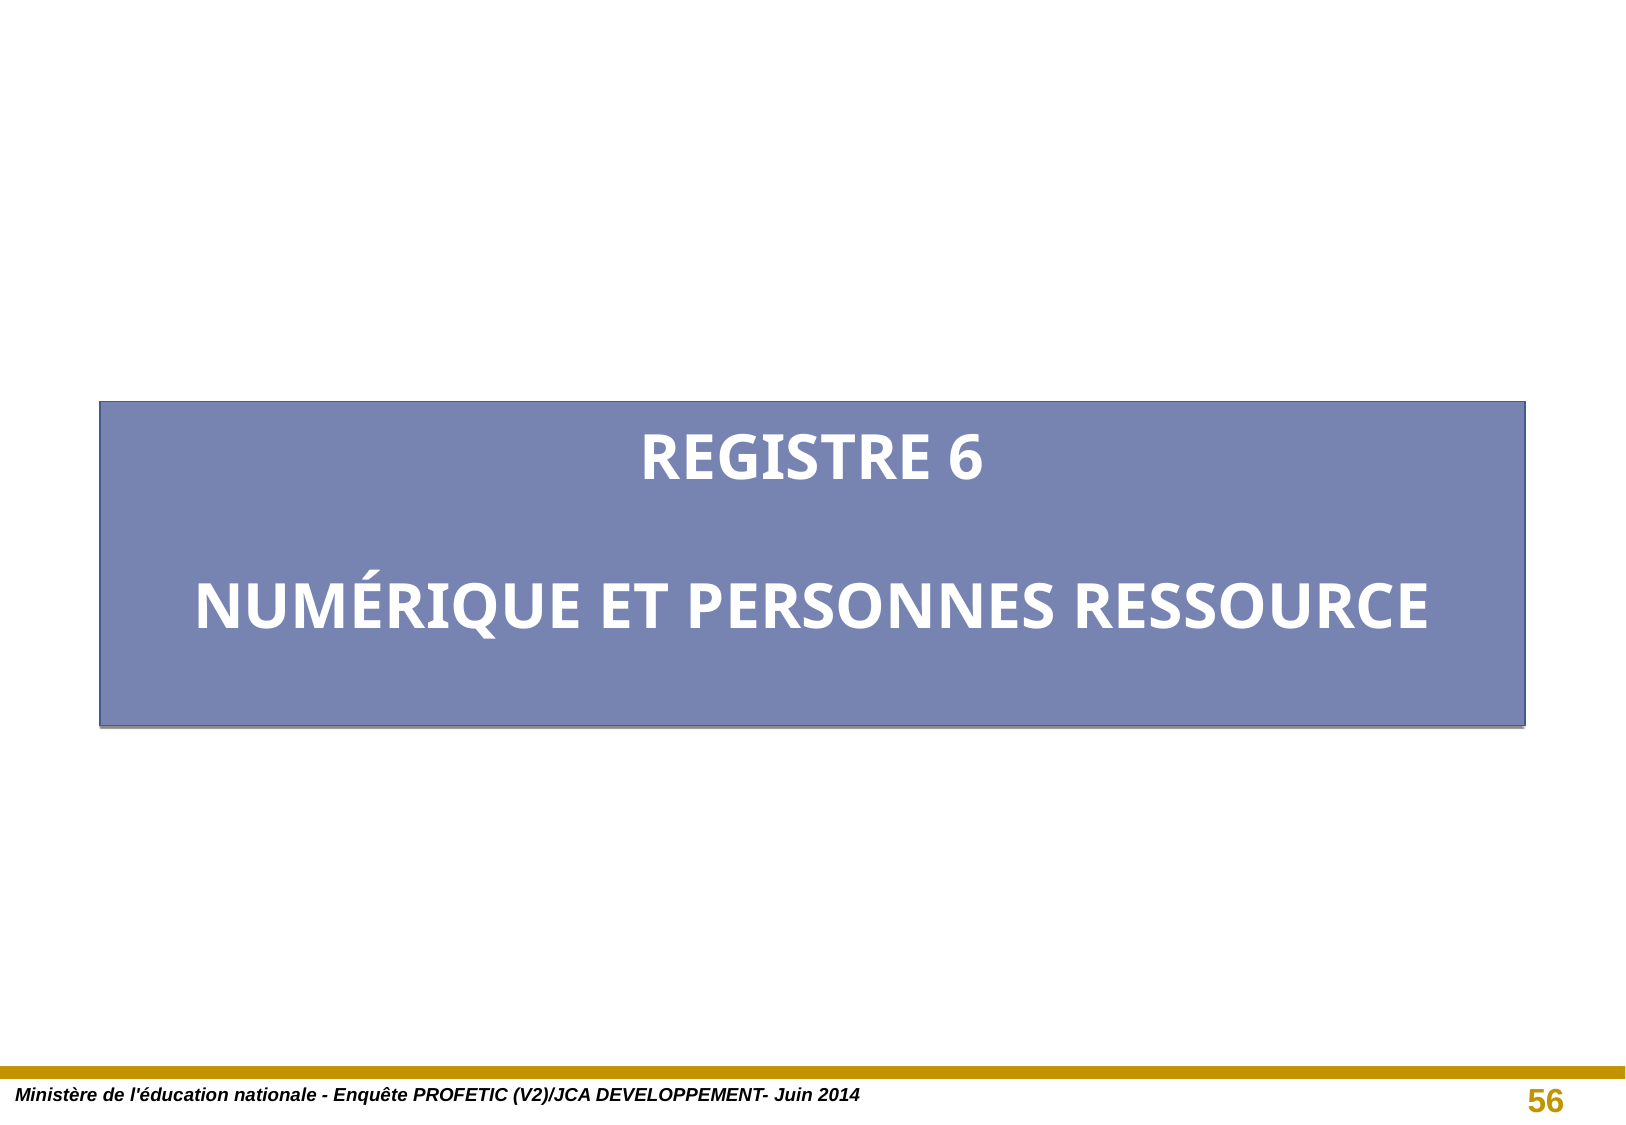

# REGISTRE 6 Numérique et personnes ressource
55
Ministère de l'éducation nationale - Enquête PROFETIC (V2)/JCA DEVELOPPEMENT- Juin 2014